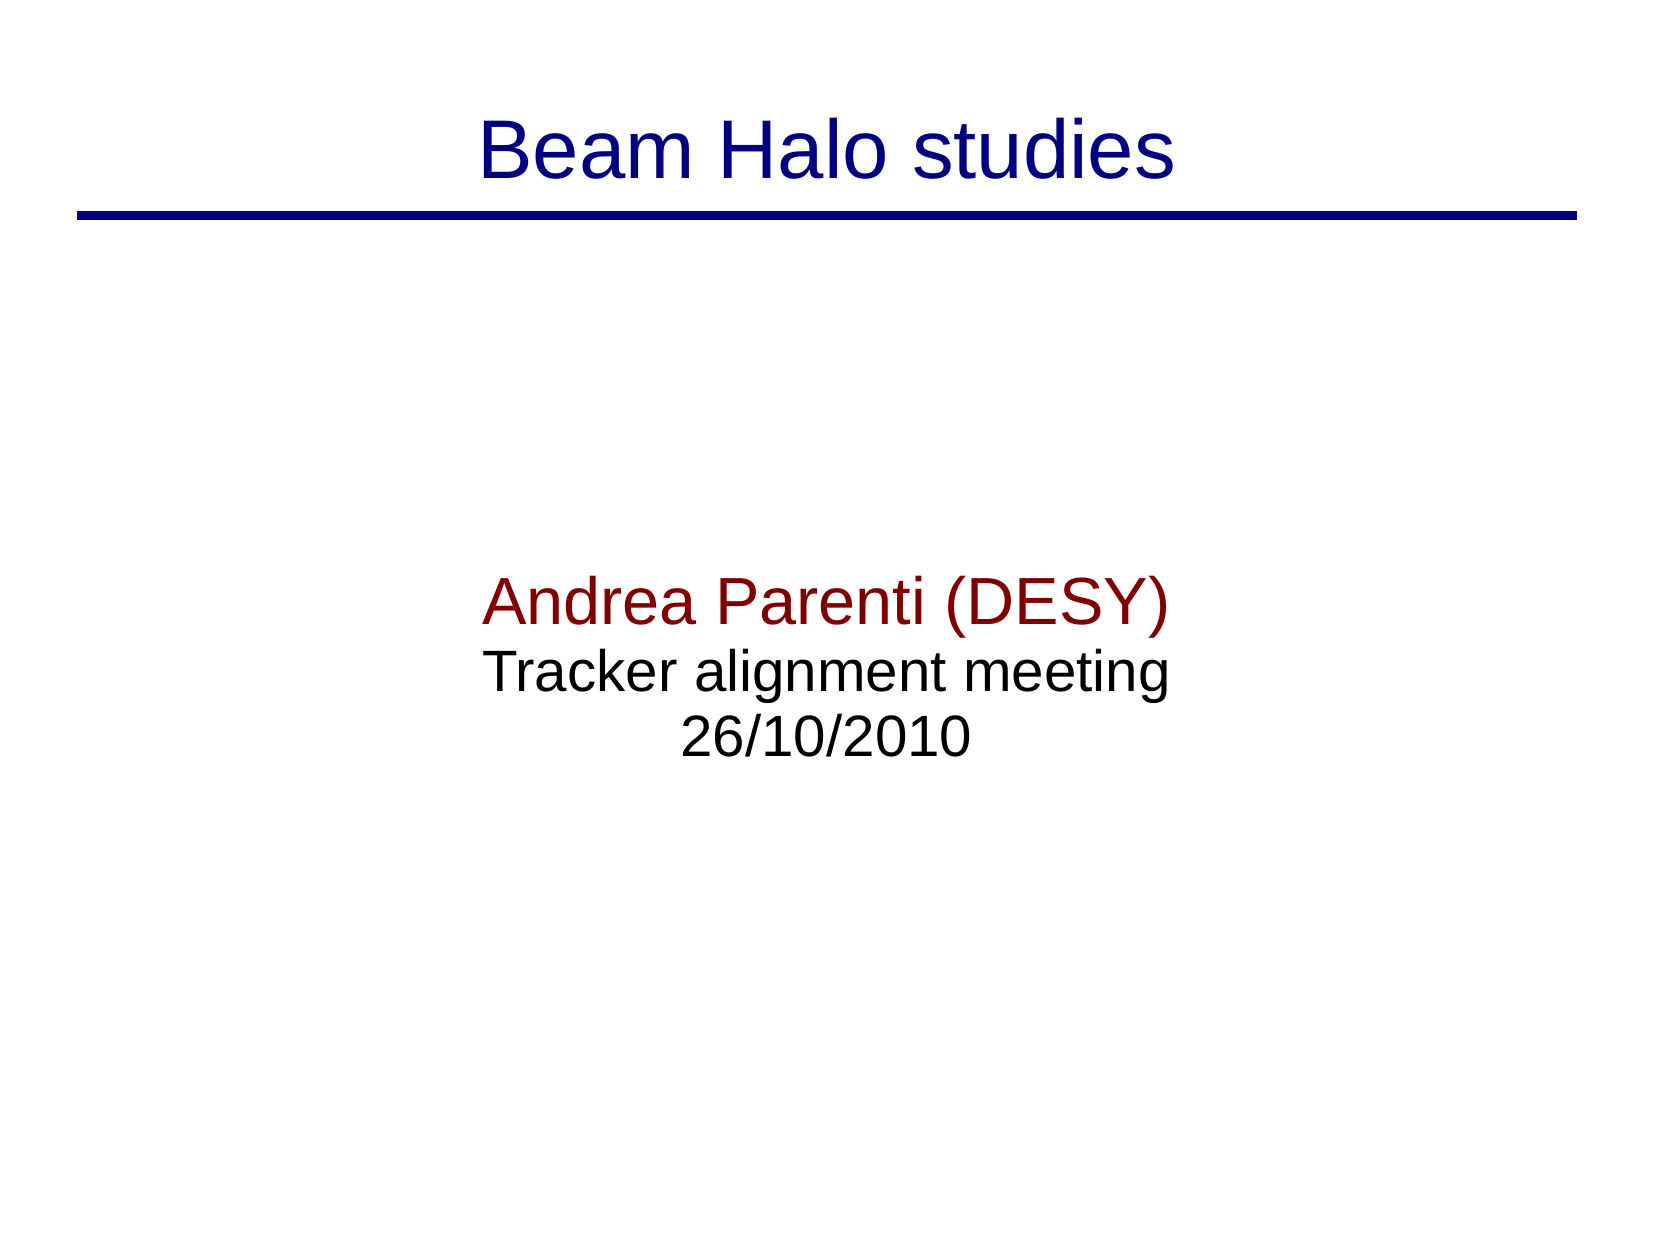

# Beam Halo studies
Andrea Parenti (DESY)
Tracker alignment meeting
26/10/2010